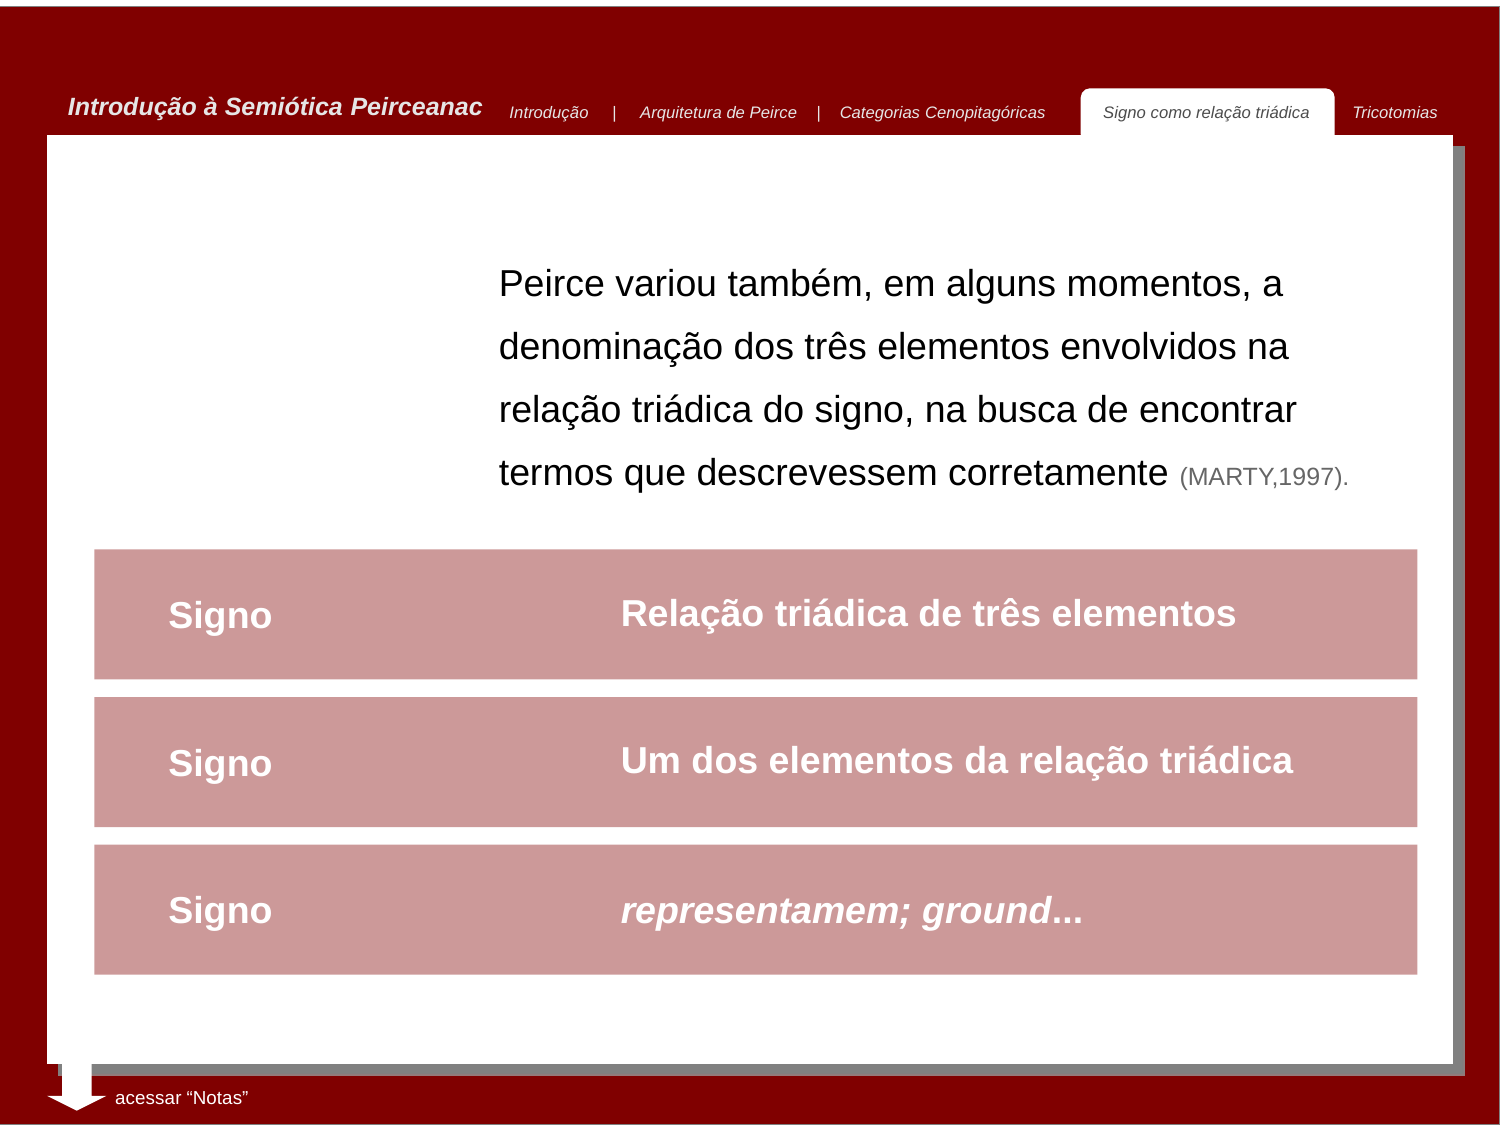

Peirce variou também, em alguns momentos, a denominação dos três elementos envolvidos na relação triádica do signo, na busca de encontrar termos que descrevessem corretamente (MARTY,1997).
Relação triádica de três elementos
Signo
Um dos elementos da relação triádica
Signo
representamem; ground...
Signo
acessar “Notas”